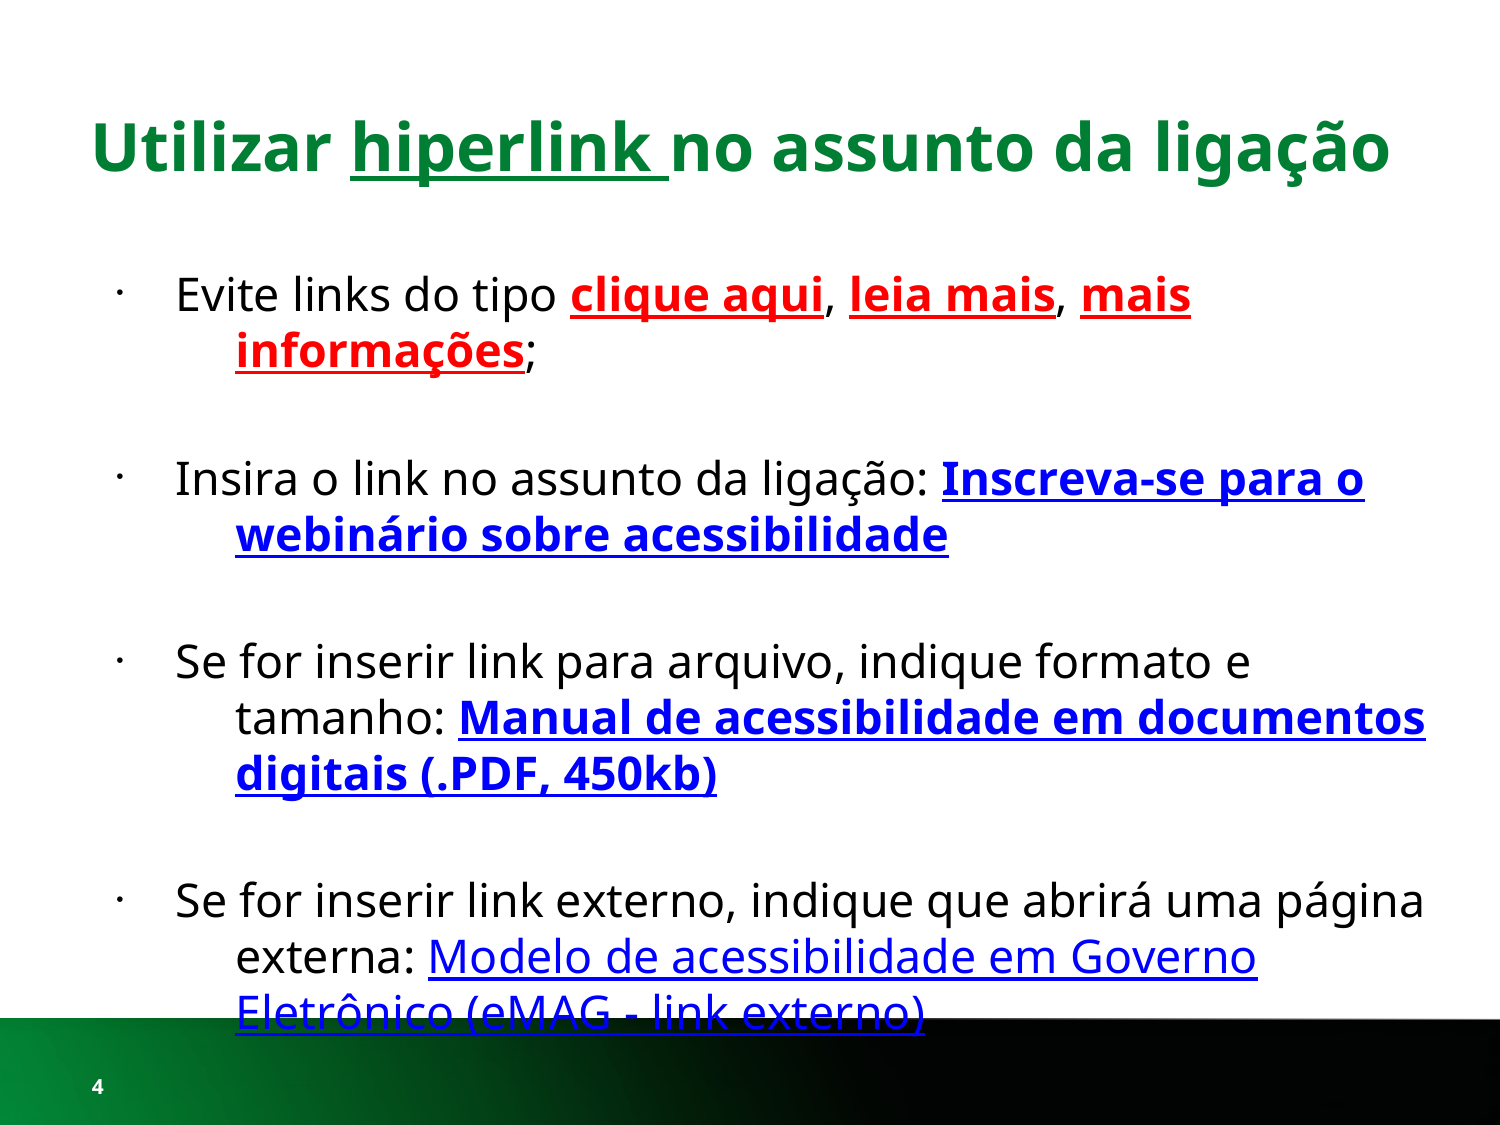

# Utilizar hiperlink no assunto da ligação
Evite links do tipo clique aqui, leia mais, mais informações;
Insira o link no assunto da ligação: Inscreva-se para o webinário sobre acessibilidade
Se for inserir link para arquivo, indique formato e tamanho: Manual de acessibilidade em documentos digitais (.PDF, 450kb)
Se for inserir link externo, indique que abrirá uma página externa: Modelo de acessibilidade em Governo Eletrônico (eMAG - link externo)